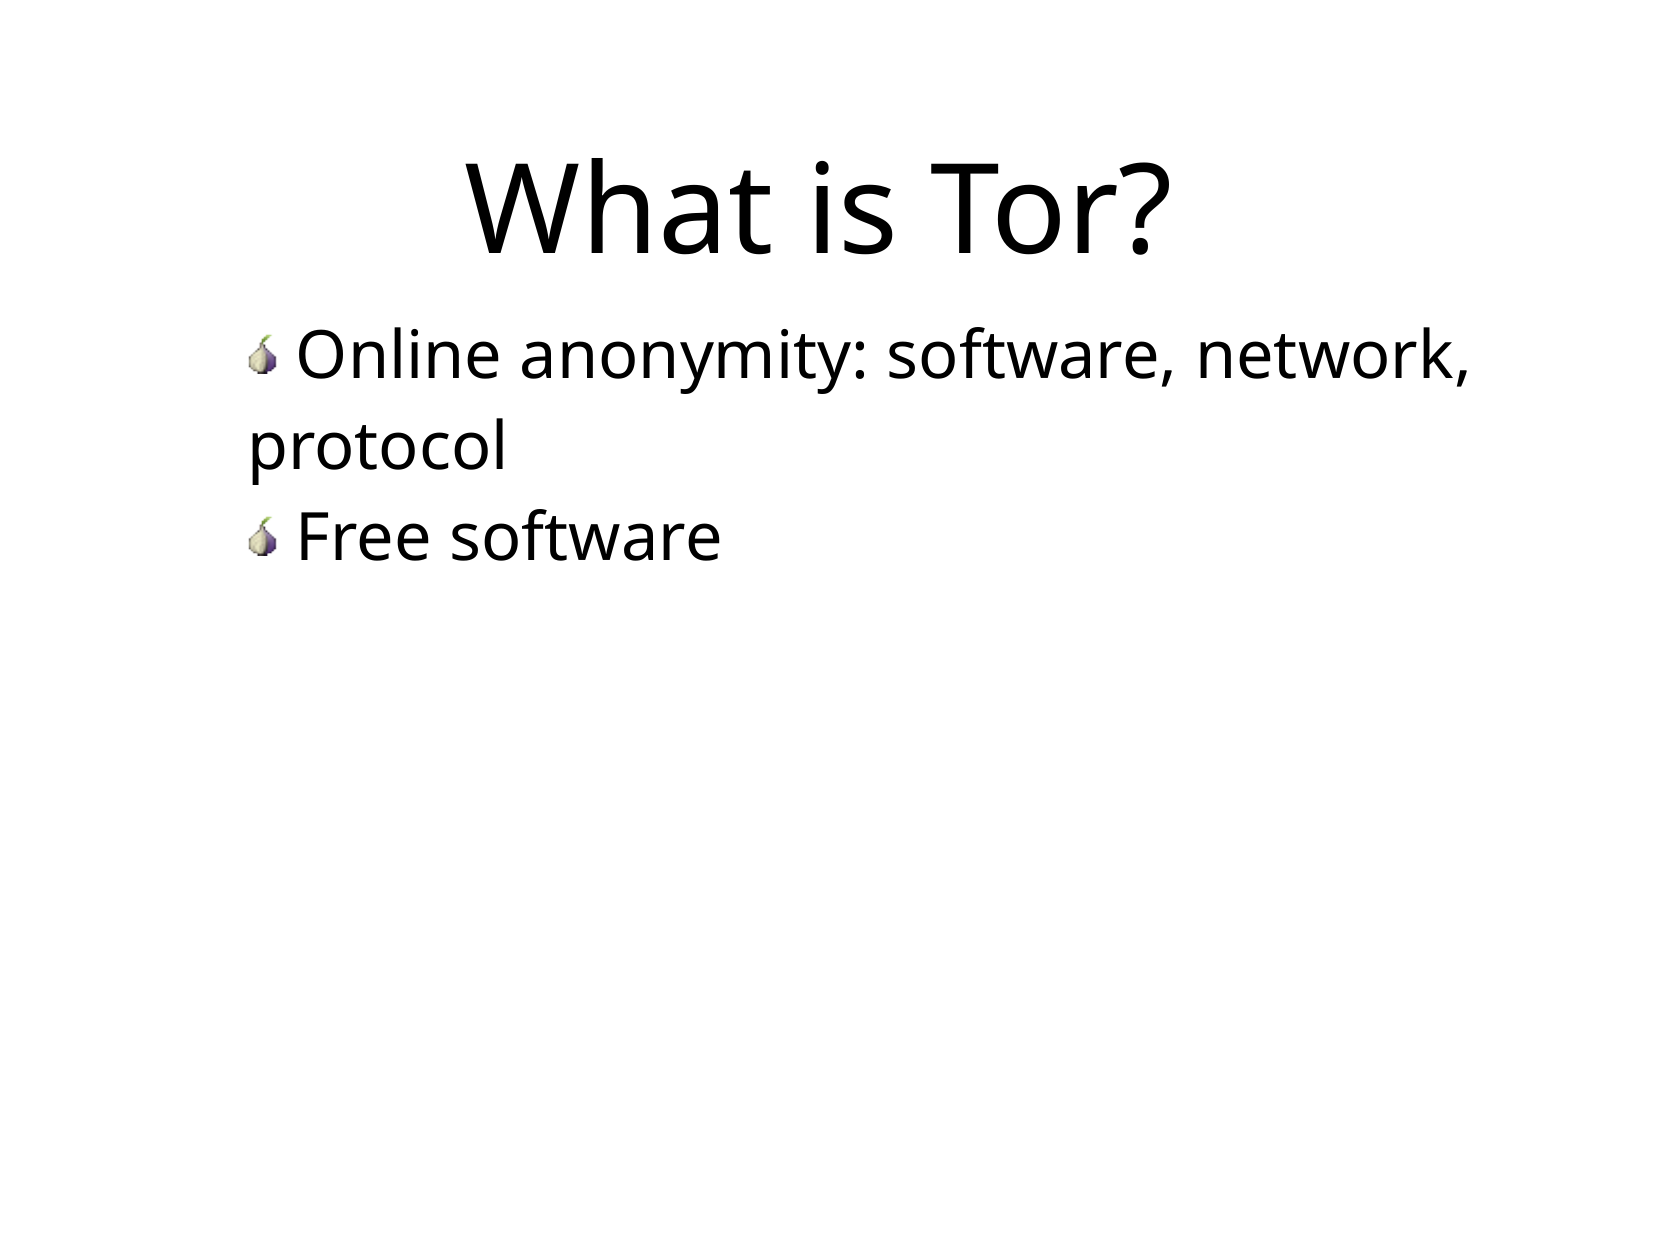

What is Tor?
 Online anonymity: software, network,
protocol
 Free software